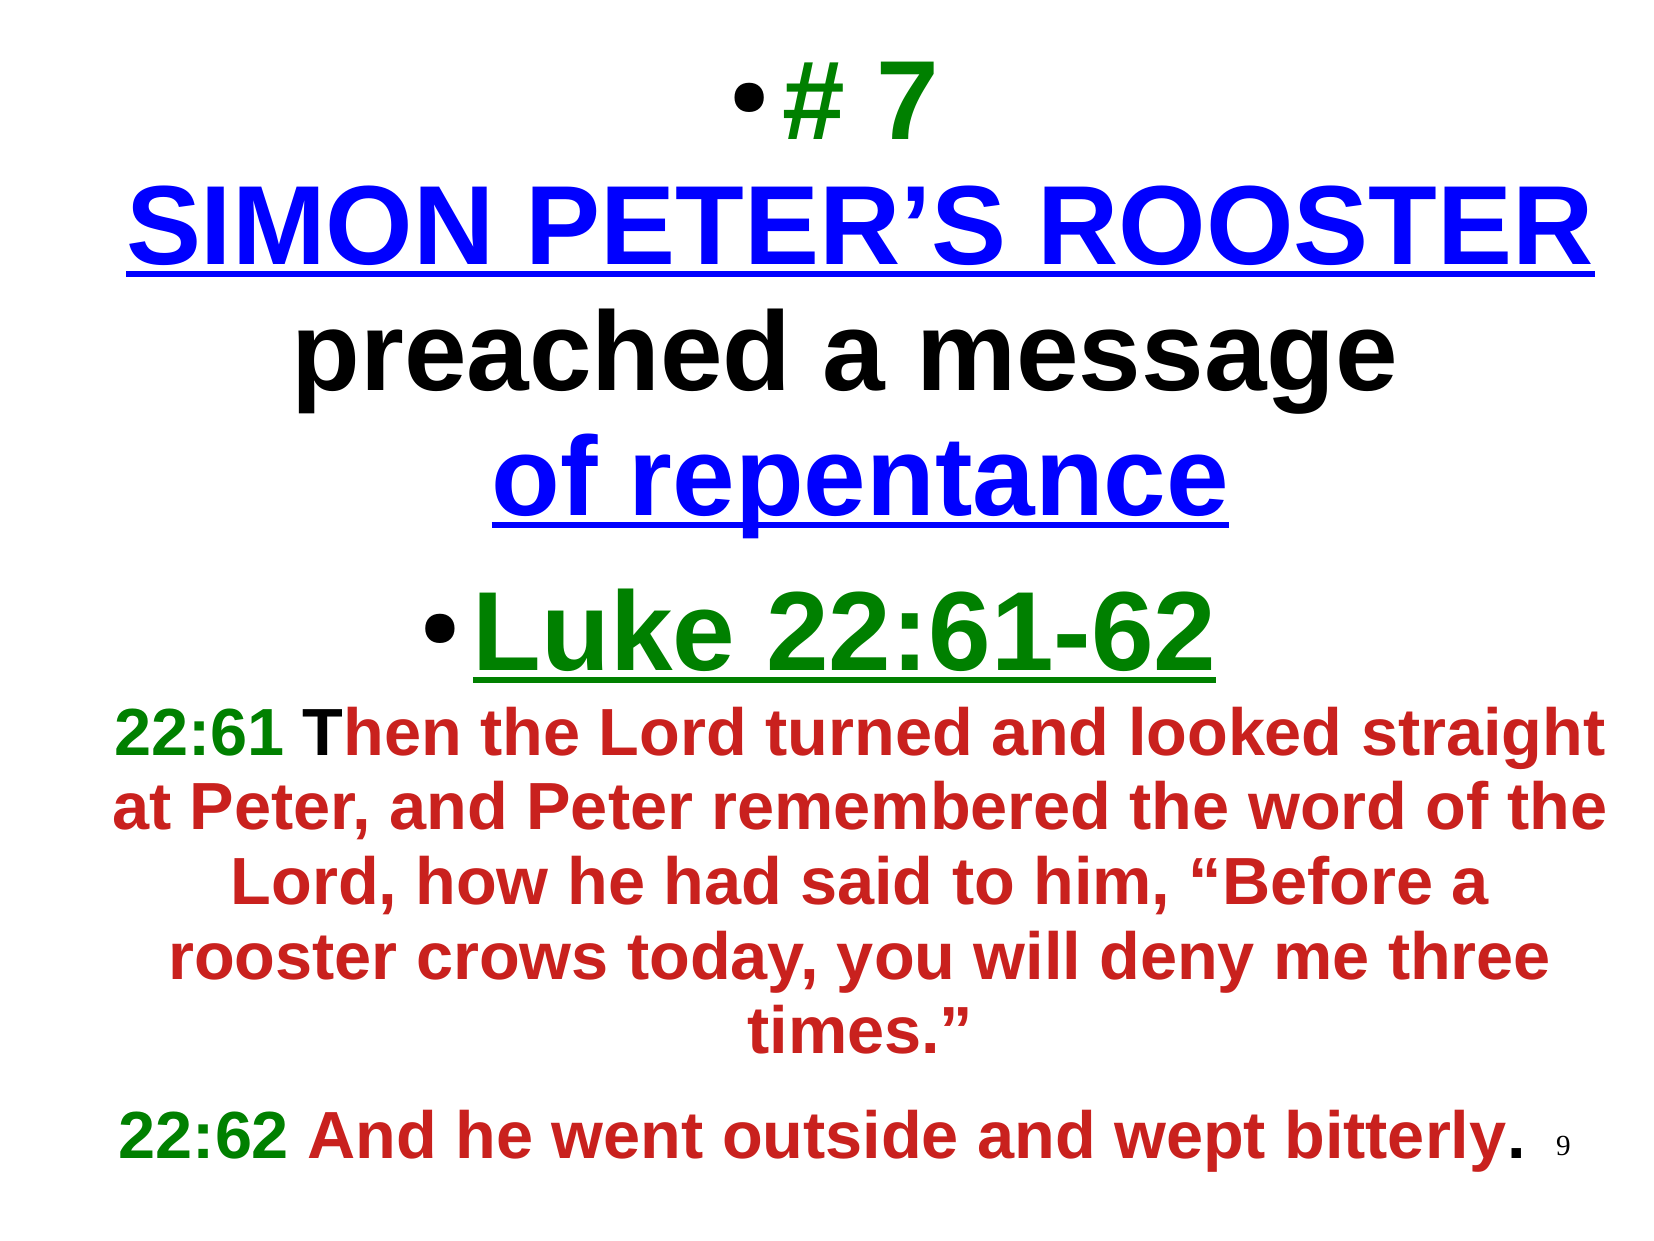

# # 7 SIMON PETER’S ROOSTER preached a message of repentance
Luke 22:61-62
22:61 Then the Lord turned and looked straight at Peter, and Peter remembered the word of the Lord, how he had said to him, “Before a rooster crows today, you will deny me three times.”
22:62 And he went outside and wept bitterly.
9